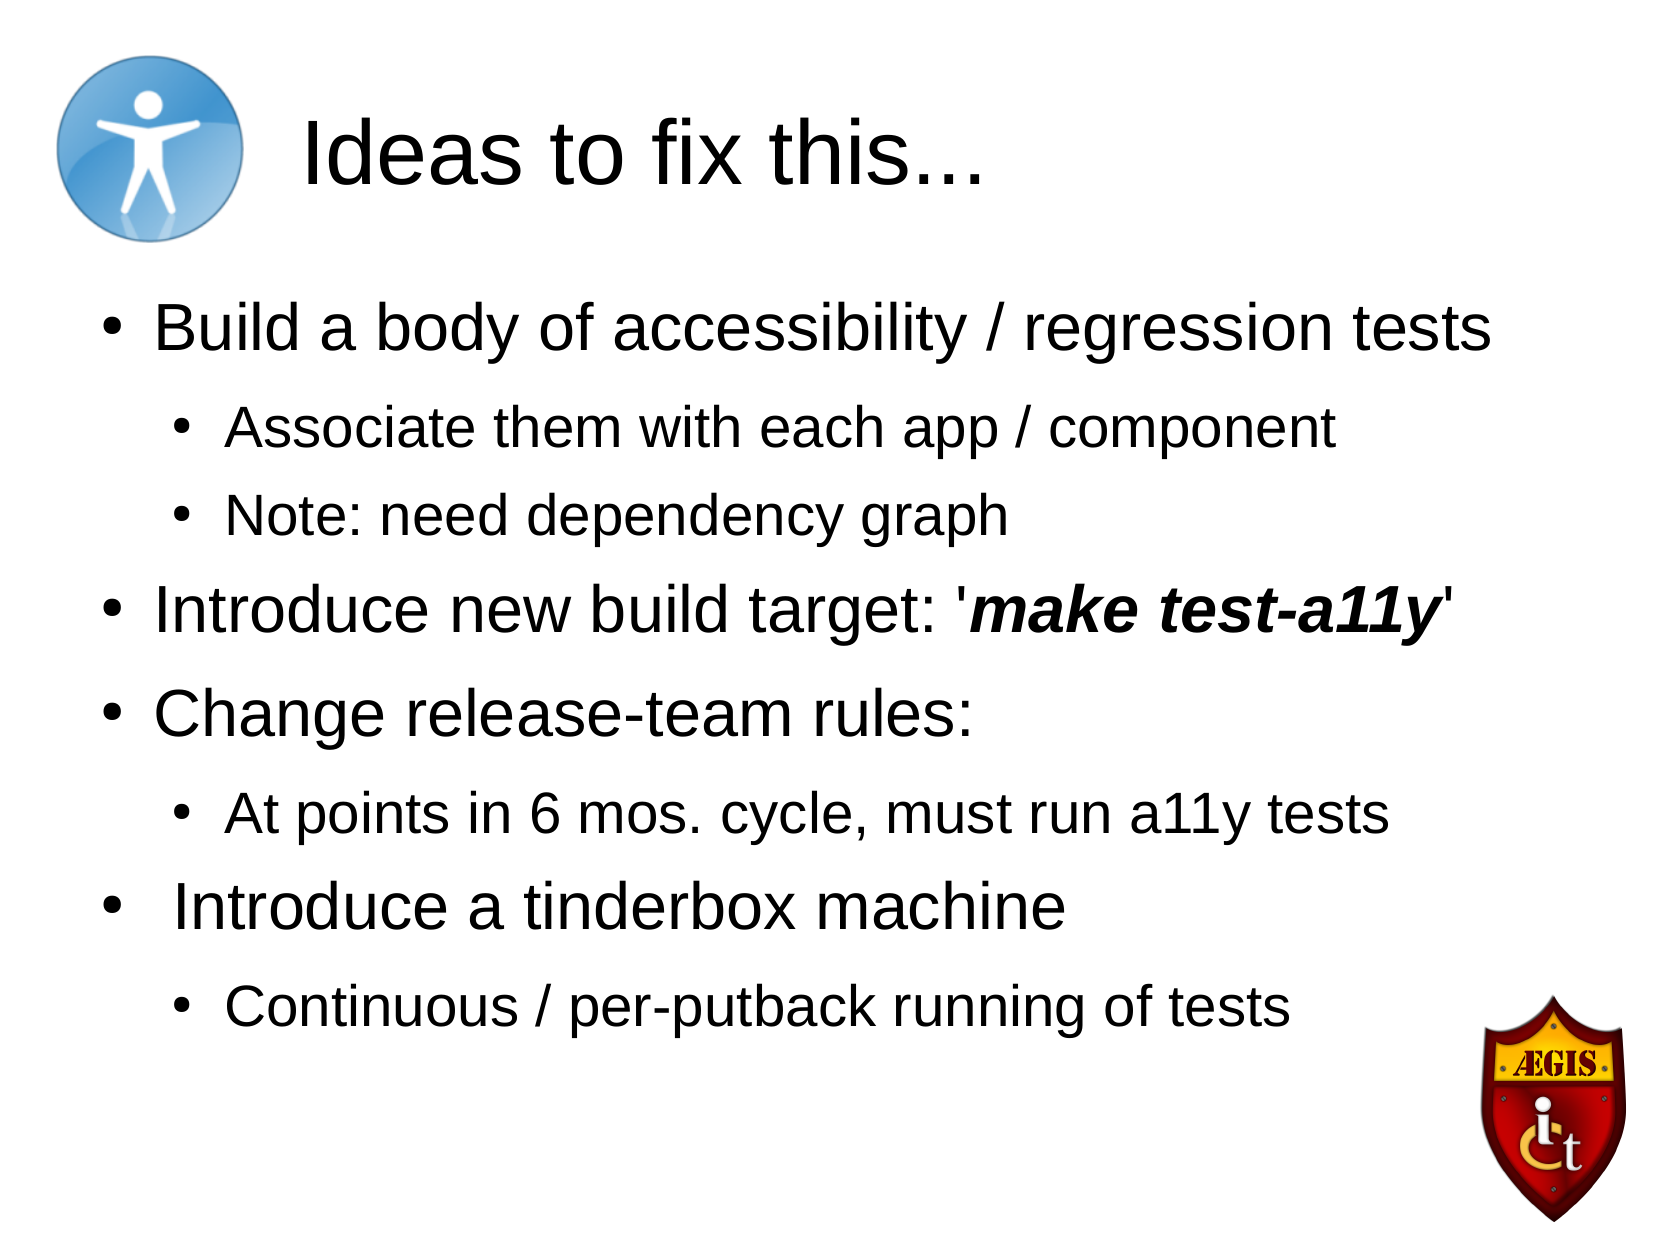

# Ideas to fix this...
Build a body of accessibility / regression tests
Associate them with each app / component
Note: need dependency graph
Introduce new build target: 'make test-a11y'
Change release-team rules:
At points in 6 mos. cycle, must run a11y tests
 Introduce a tinderbox machine
Continuous / per-putback running of tests